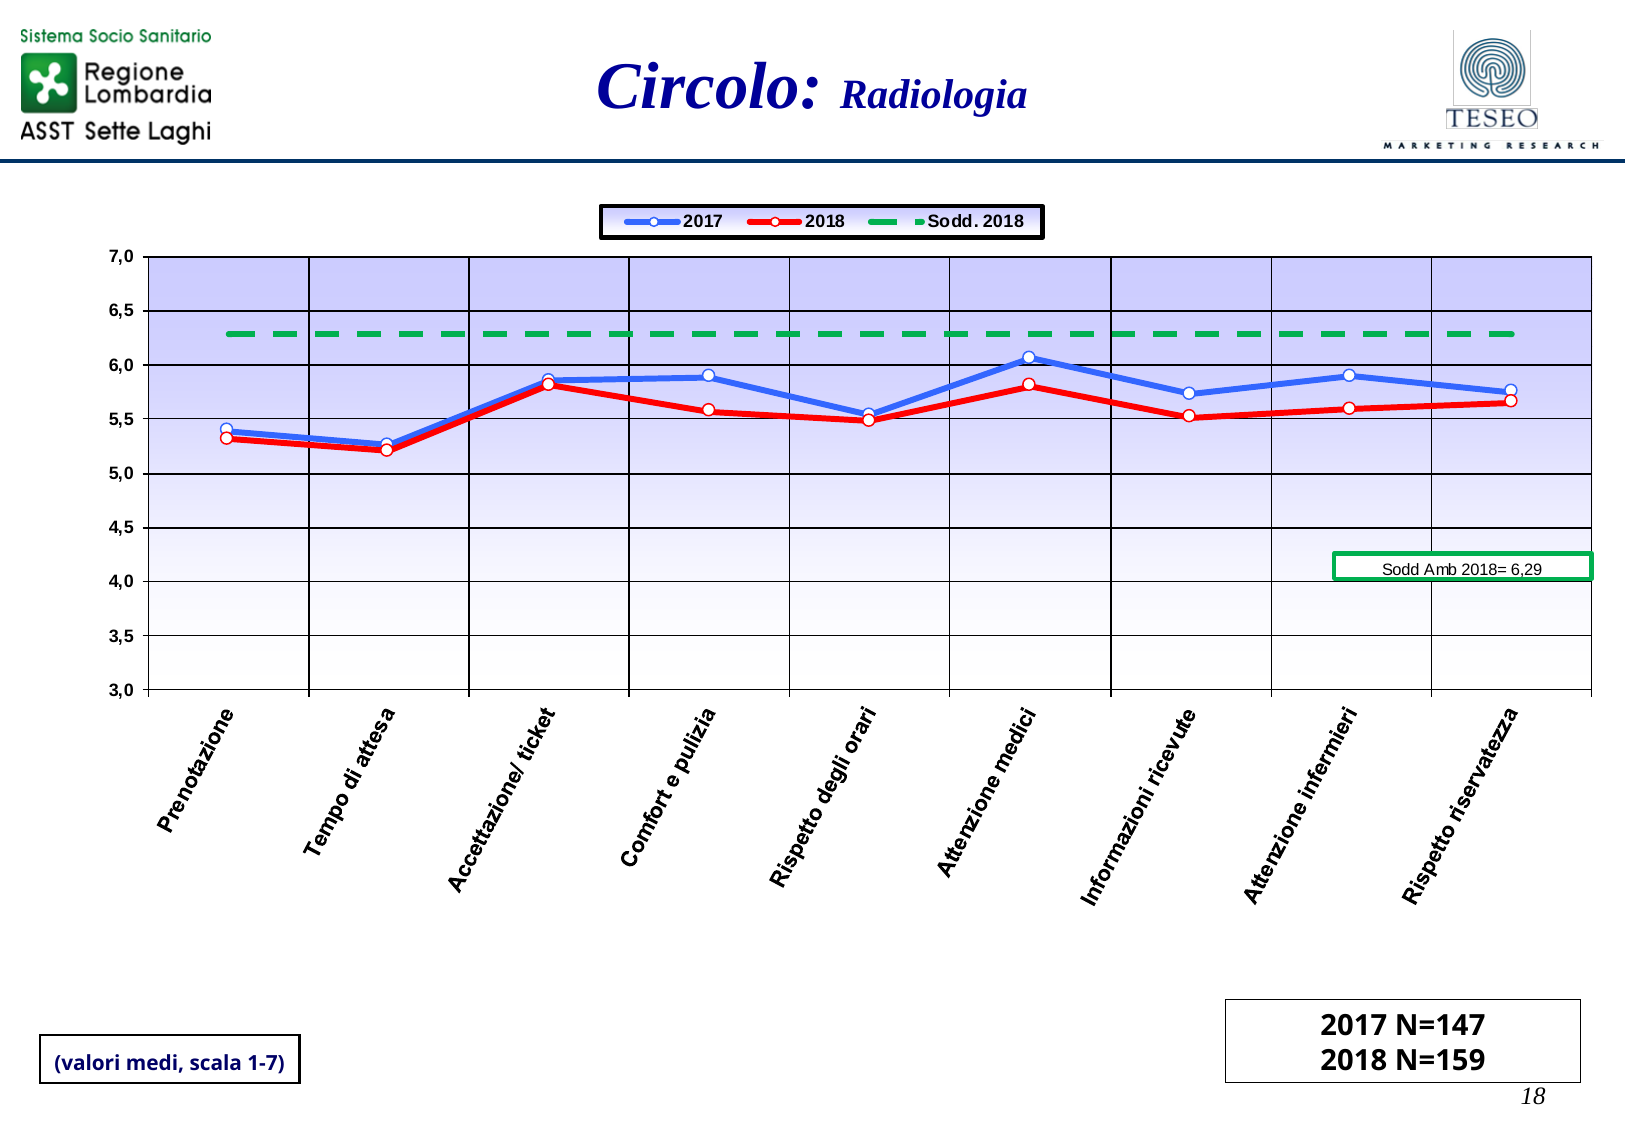

Circolo: Radiologia
2017 N=147
2018 N=159
(valori medi, scala 1-7)